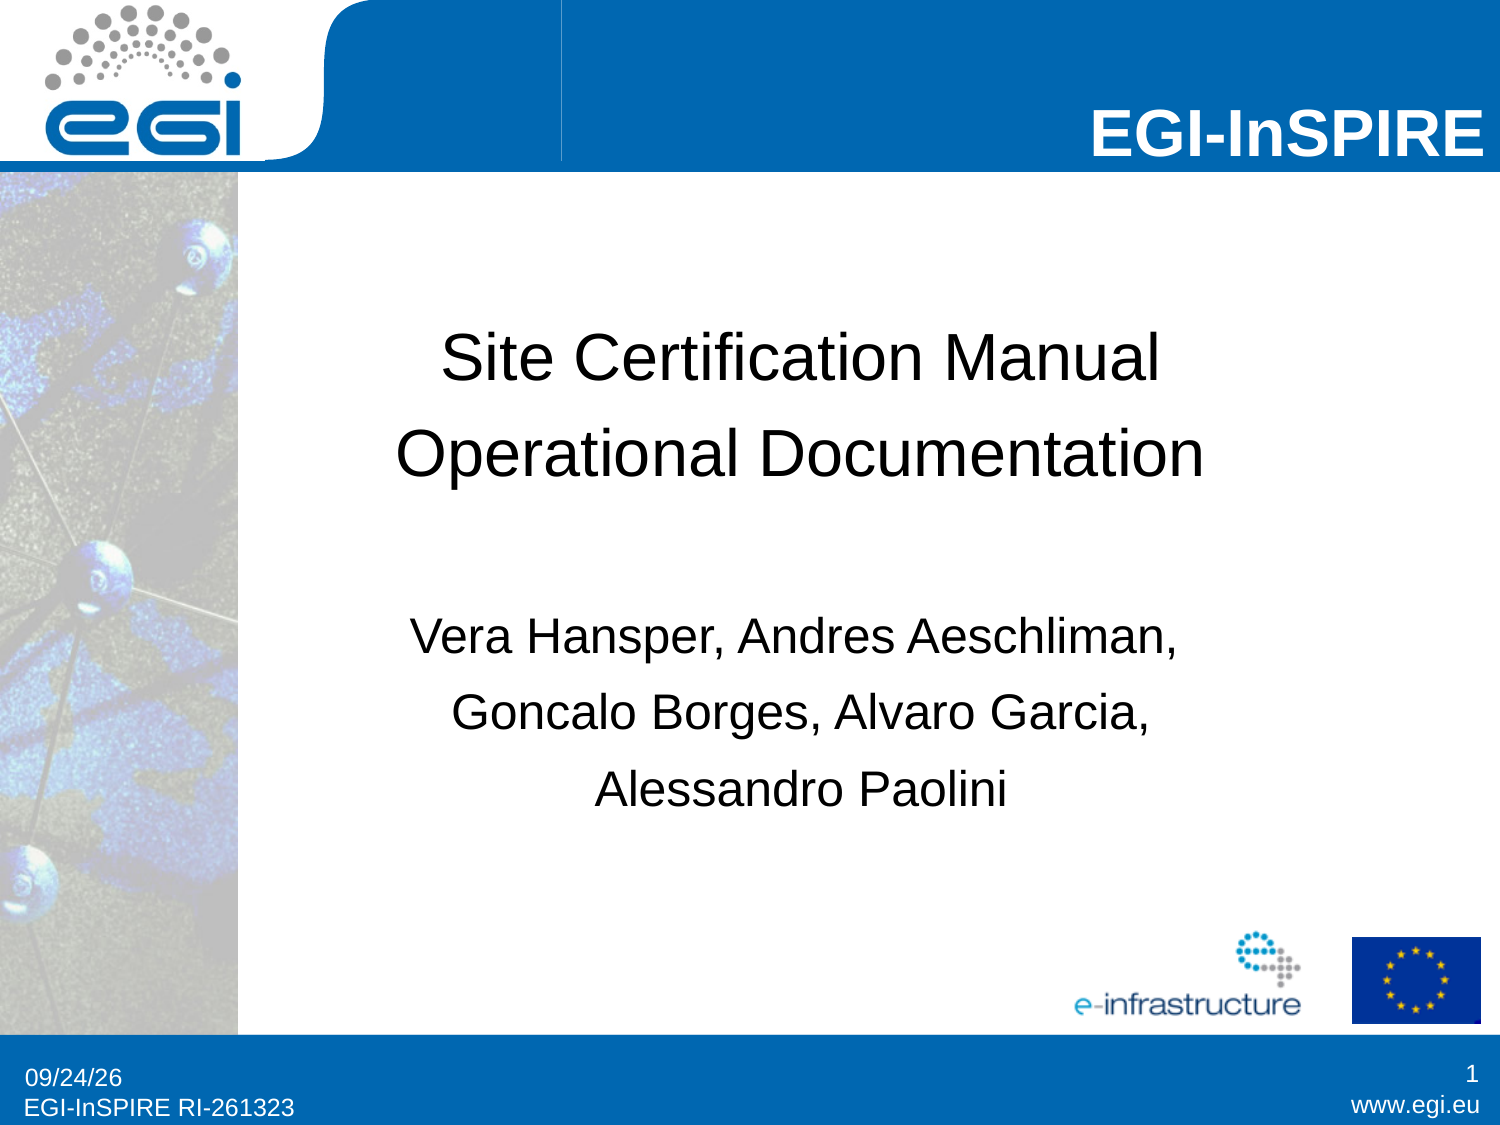

#
Site Certification Manual
Operational Documentation
Vera Hansper, Andres Aeschliman,
Goncalo Borges, Alvaro Garcia,
Alessandro Paolini